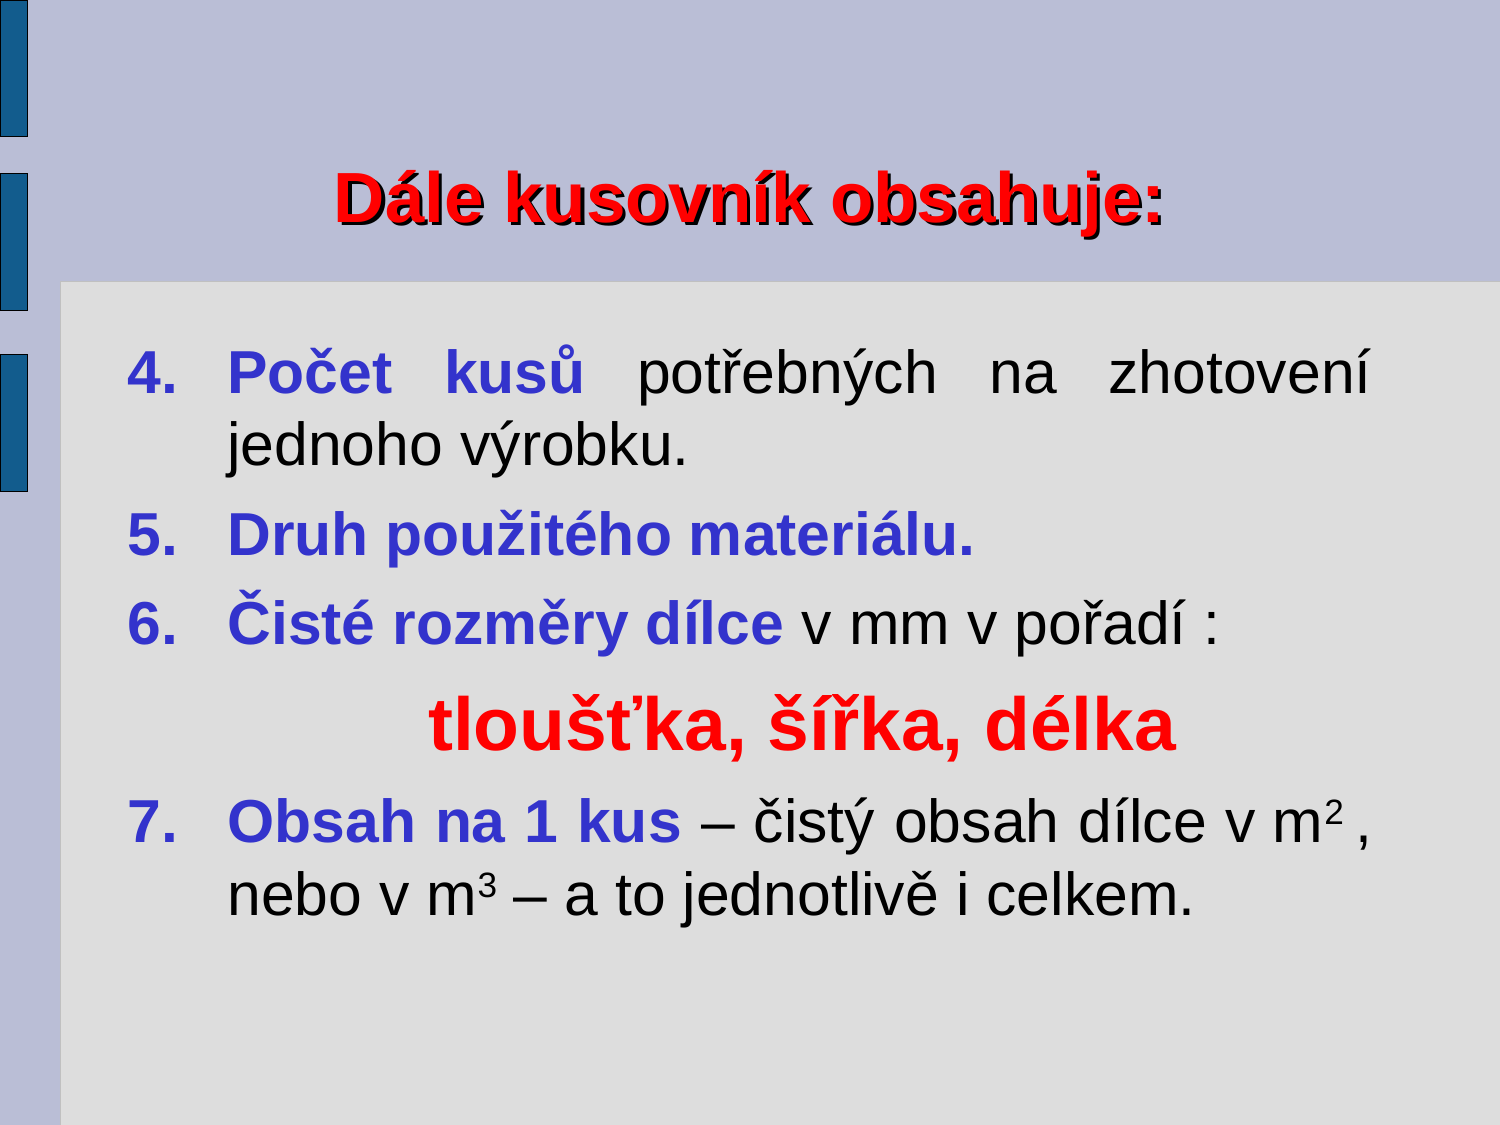

# Dále kusovník obsahuje:
4.	Počet kusů potřebných na zhotovení jednoho výrobku.
5.	Druh použitého materiálu.
Čisté rozměry dílce v mm v pořadí :
 tloušťka, šířka, délka
Obsah na 1 kus – čistý obsah dílce v m2 , nebo v m3 – a to jednotlivě i celkem.